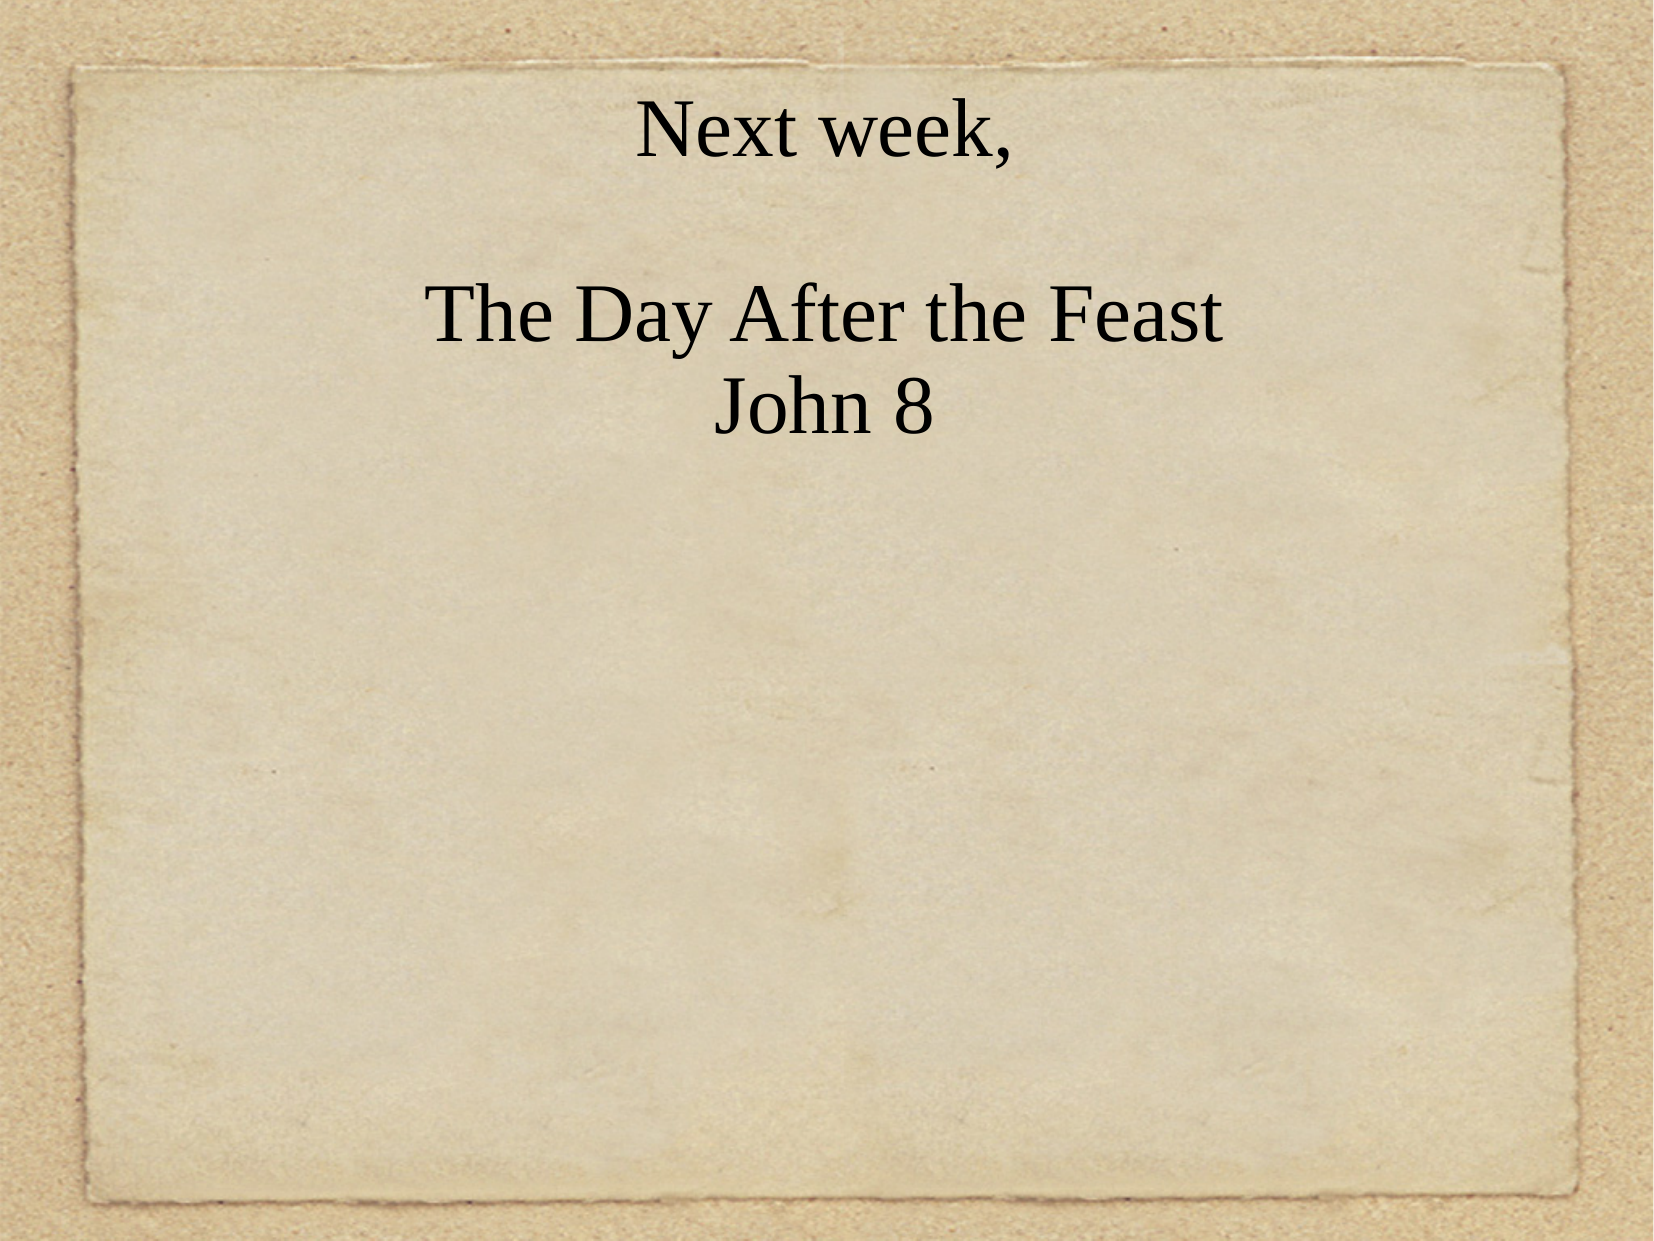

Next week,
The Day After the Feast
John 8